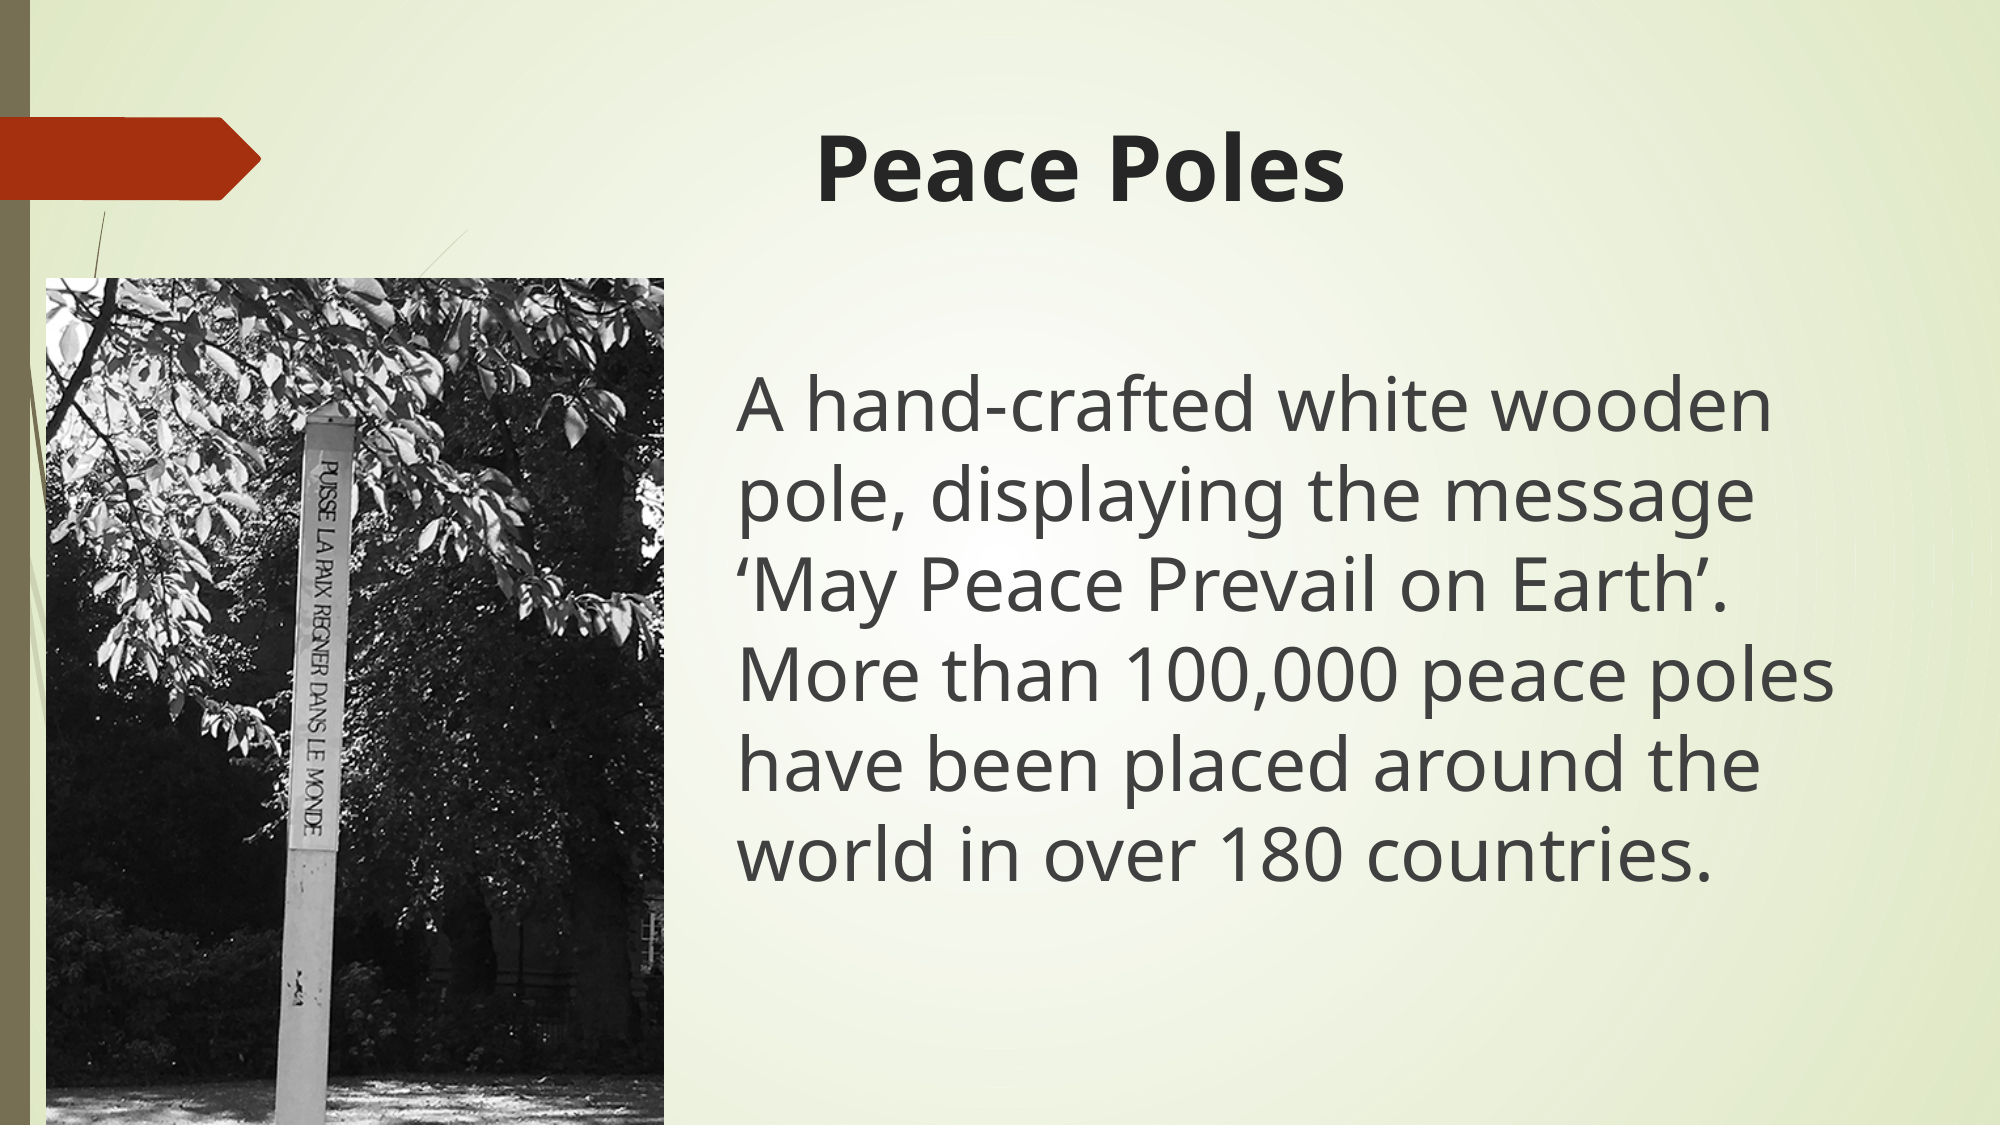

# Peace Poles
A hand-crafted white wooden pole, displaying the message ‘May Peace Prevail on Earth’. More than 100,000 peace poles have been placed around the world in over 180 countries.